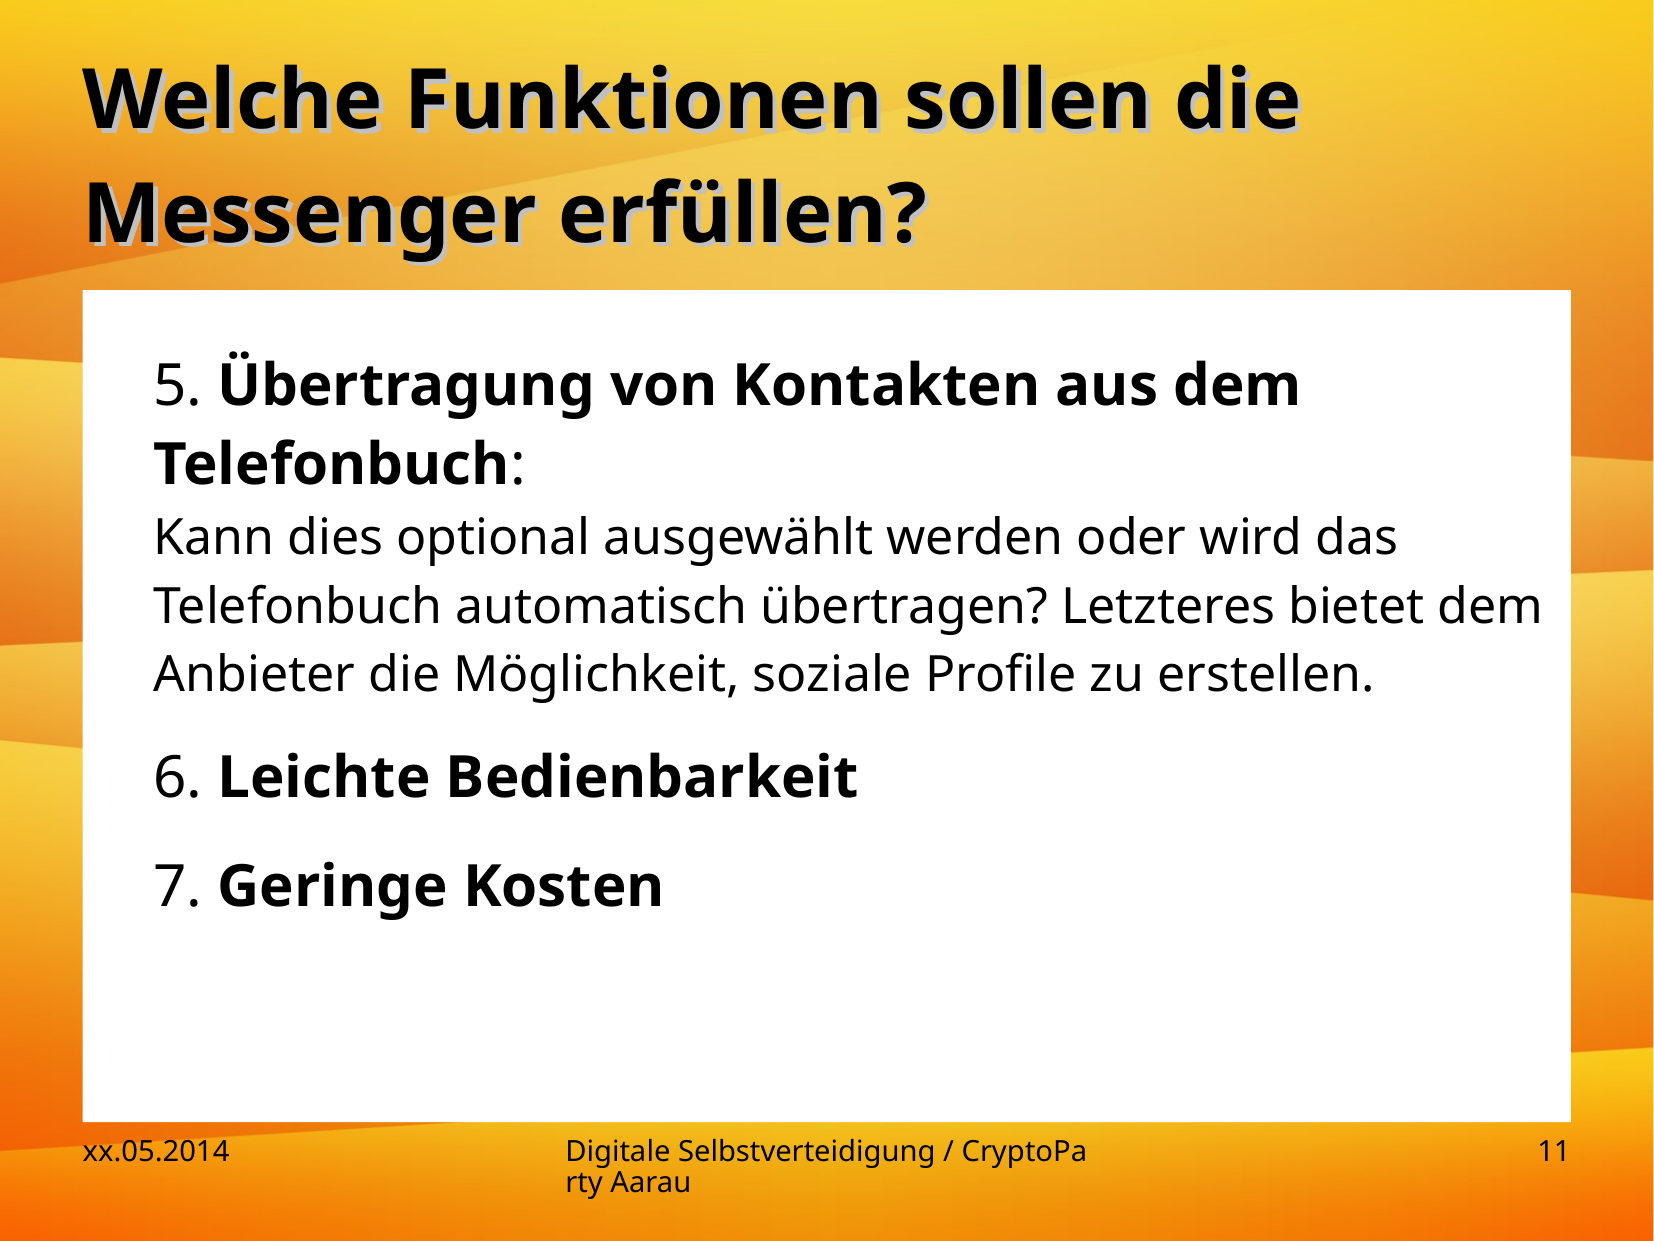

# Welche Funktionen sollen die Messenger erfüllen?
5. Übertragung von Kontakten aus dem Telefonbuch:
Kann dies optional ausgewählt werden oder wird das Telefonbuch automatisch übertragen? Letzteres bietet dem Anbieter die Möglichkeit, soziale Profile zu erstellen.
6. Leichte Bedienbarkeit
7. Geringe Kosten
xx.05.2014
Digitale Selbstverteidigung / CryptoParty Aarau
11